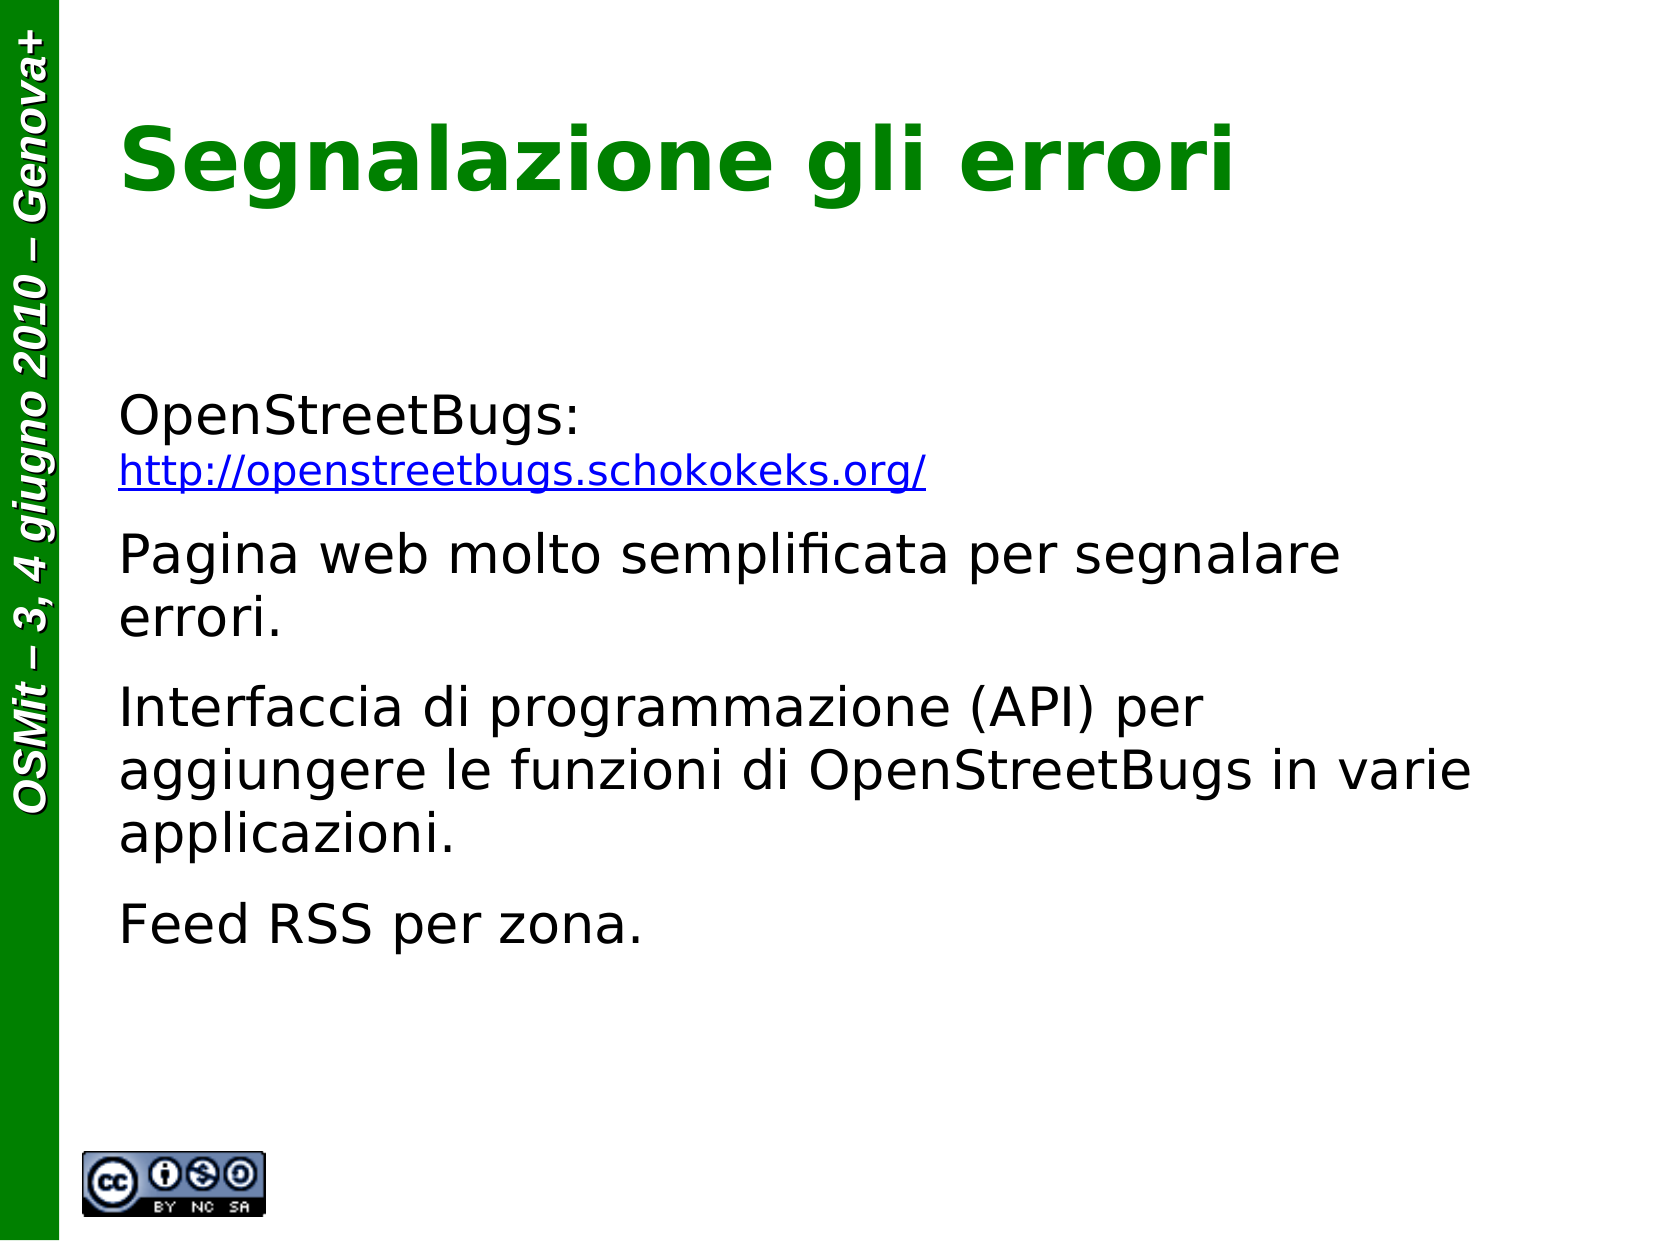

# Segnalazione gli errori
OpenStreetBugs:
http://openstreetbugs.schokokeks.org/
Pagina web molto semplificata per segnalare errori.
Interfaccia di programmazione (API) per aggiungere le funzioni di OpenStreetBugs in varie applicazioni.
Feed RSS per zona.